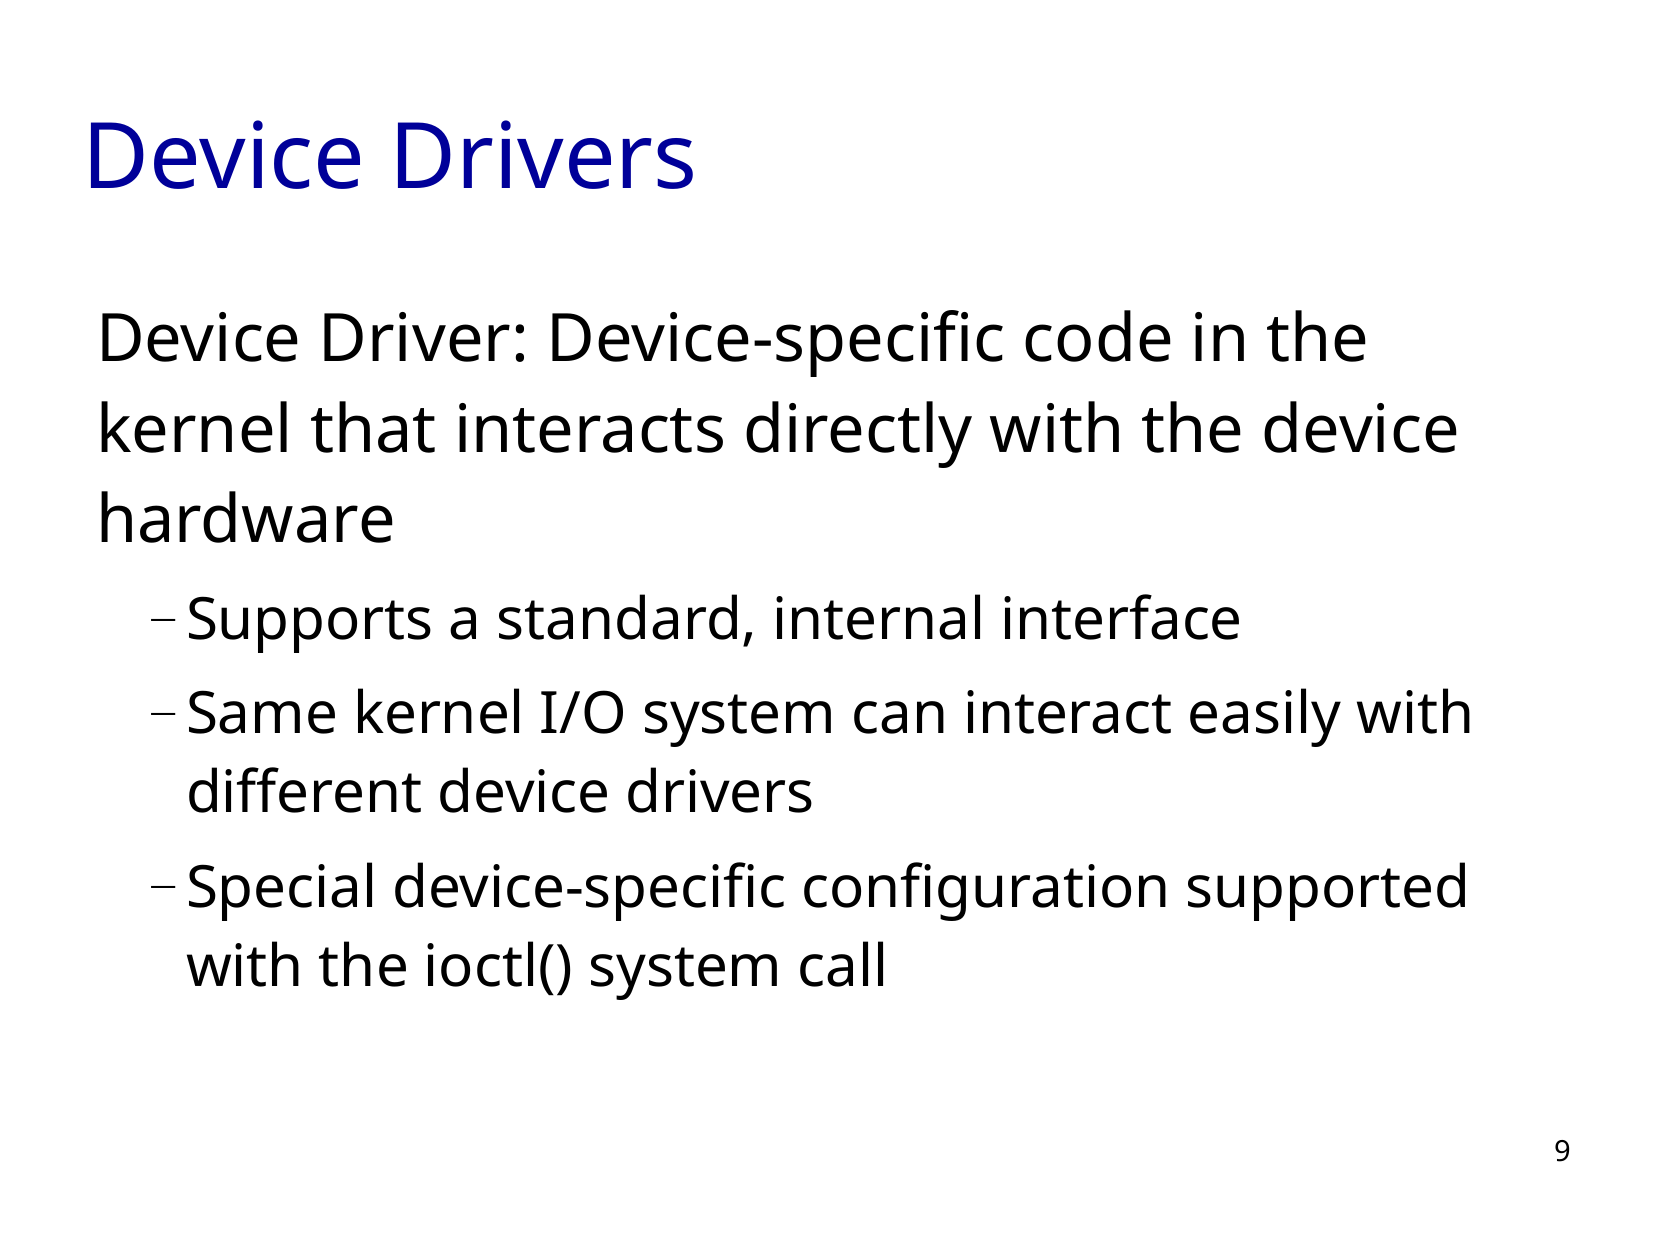

# Device Drivers
Device Driver: Device-specific code in the kernel that interacts directly with the device hardware
Supports a standard, internal interface
Same kernel I/O system can interact easily with different device drivers
Special device-specific configuration supported with the ioctl() system call
9